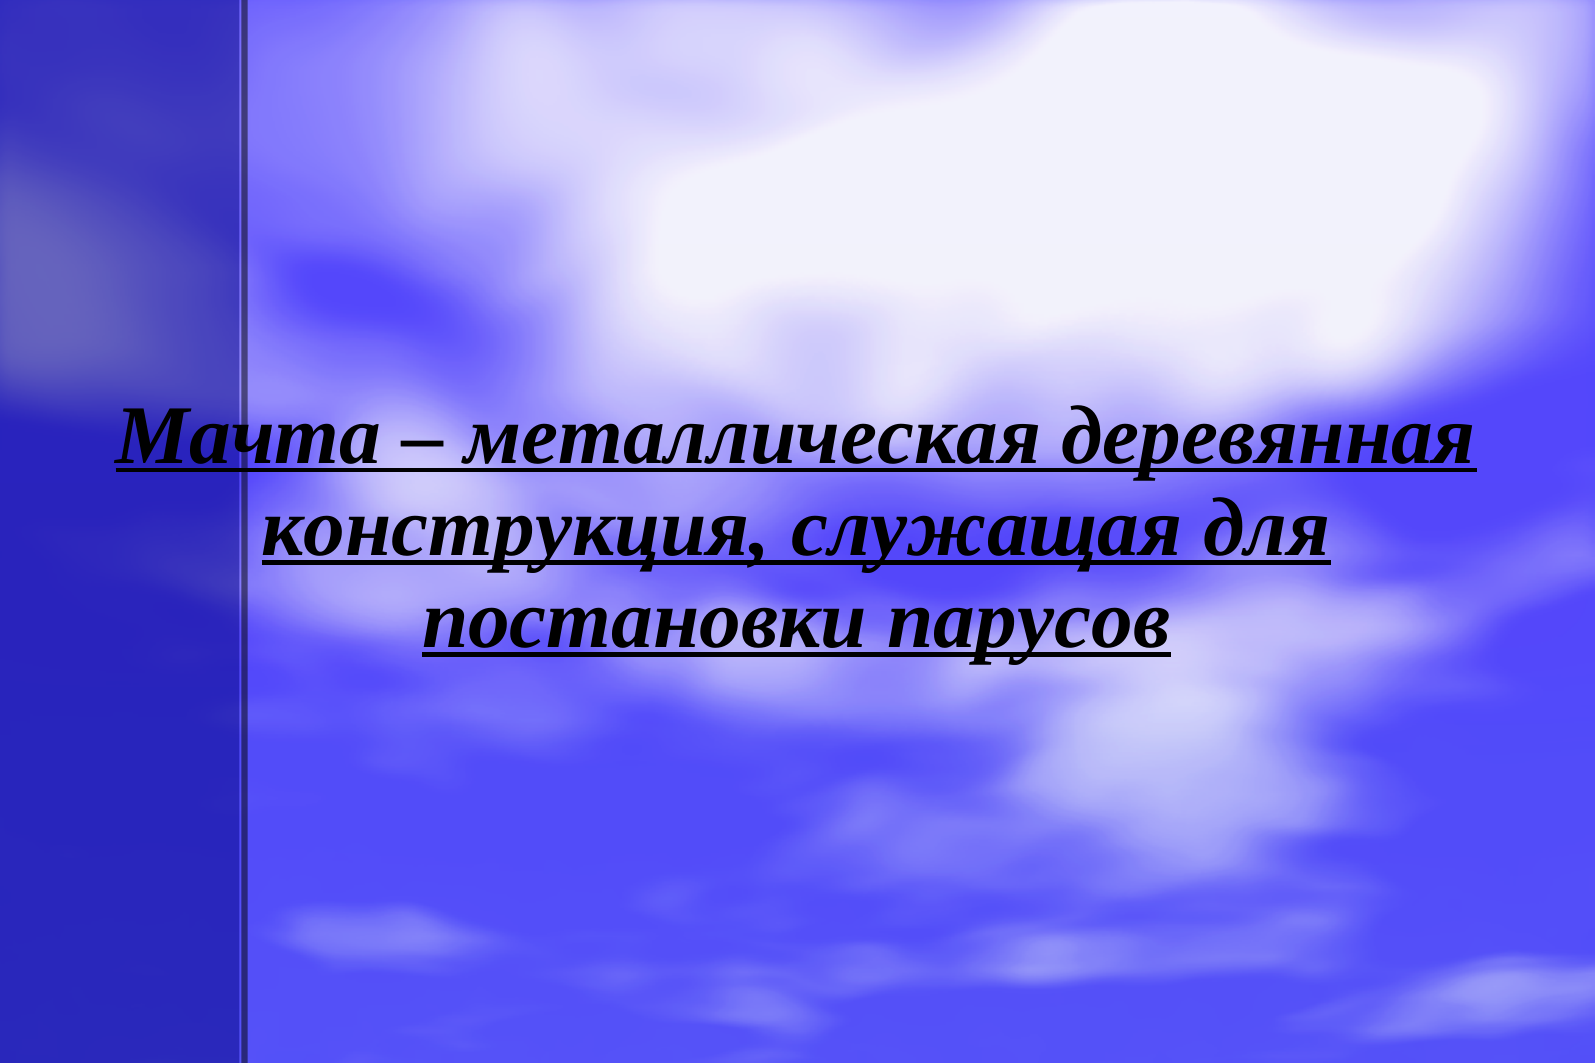

# Мачта – металлическая деревянная конструкция, служащая для постановки парусов